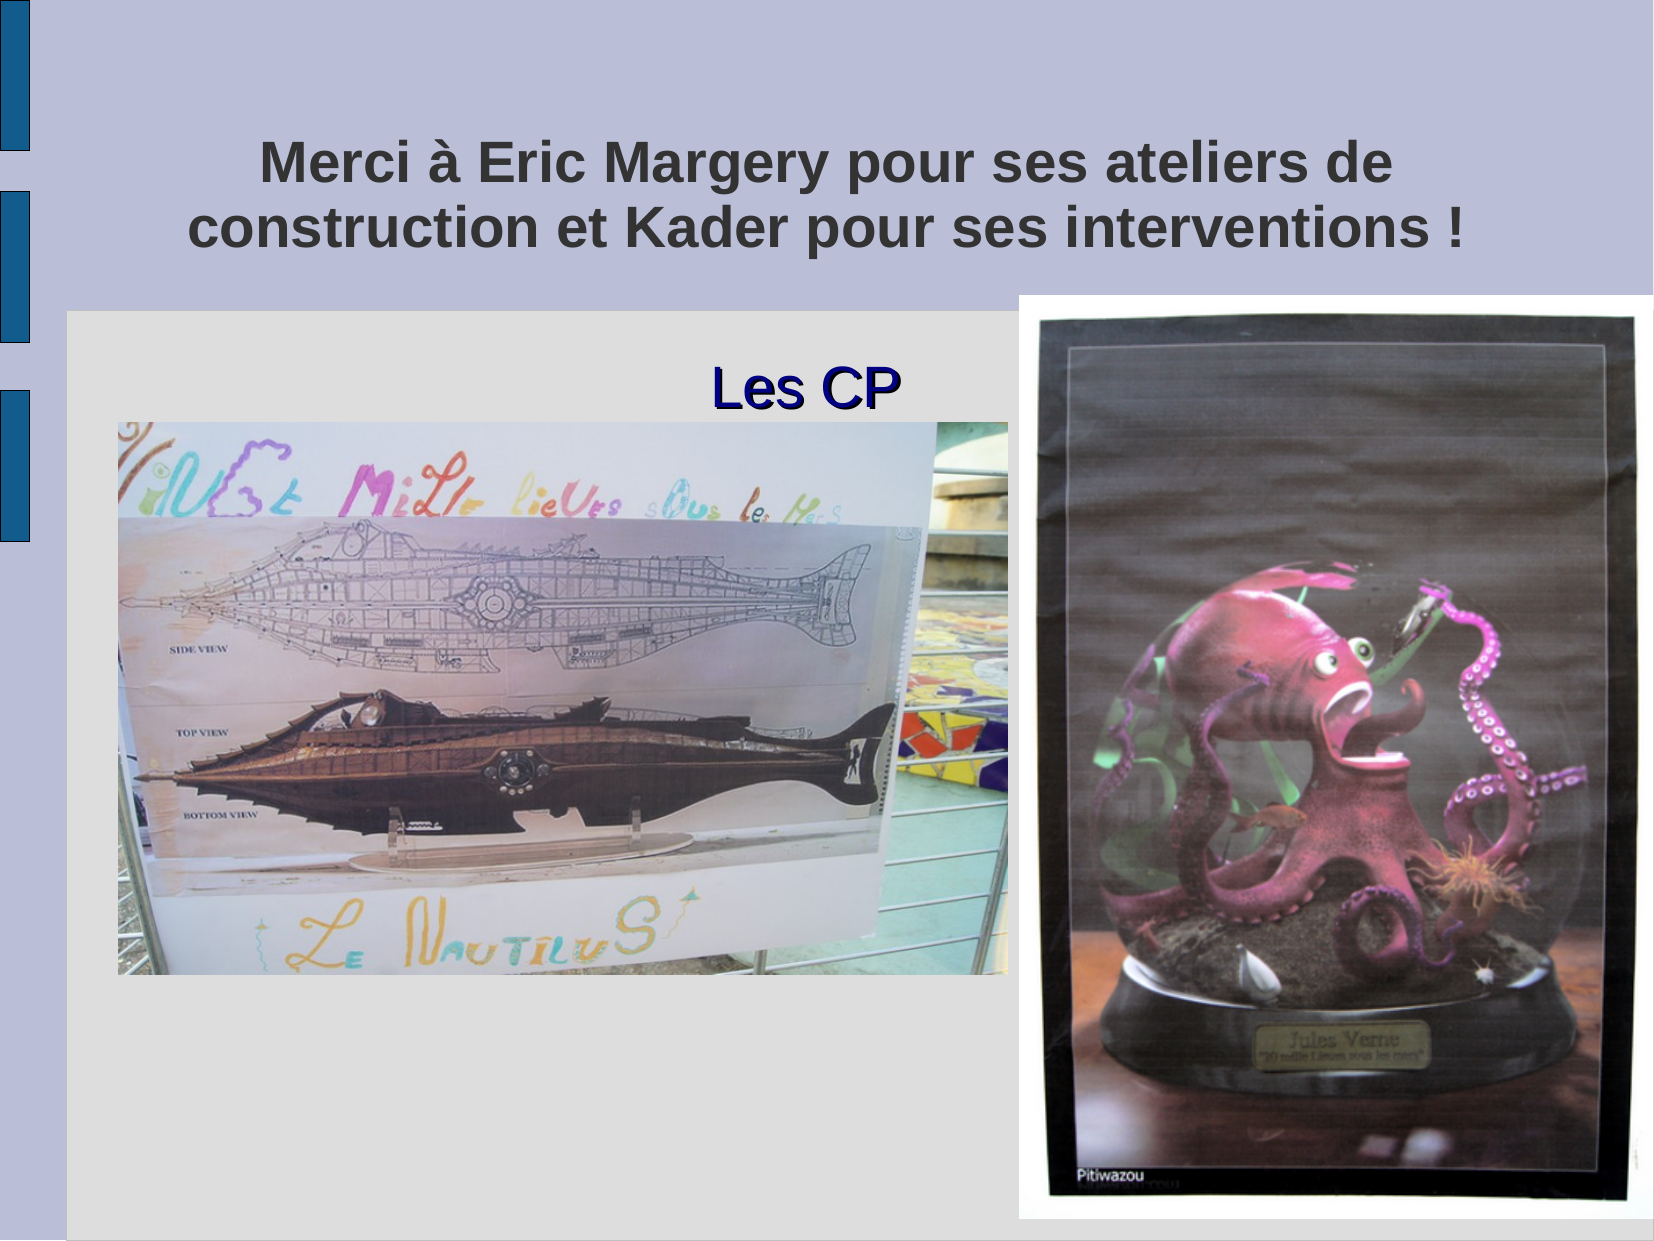

# Merci à Eric Margery pour ses ateliers de construction et Kader pour ses interventions !
Les CP